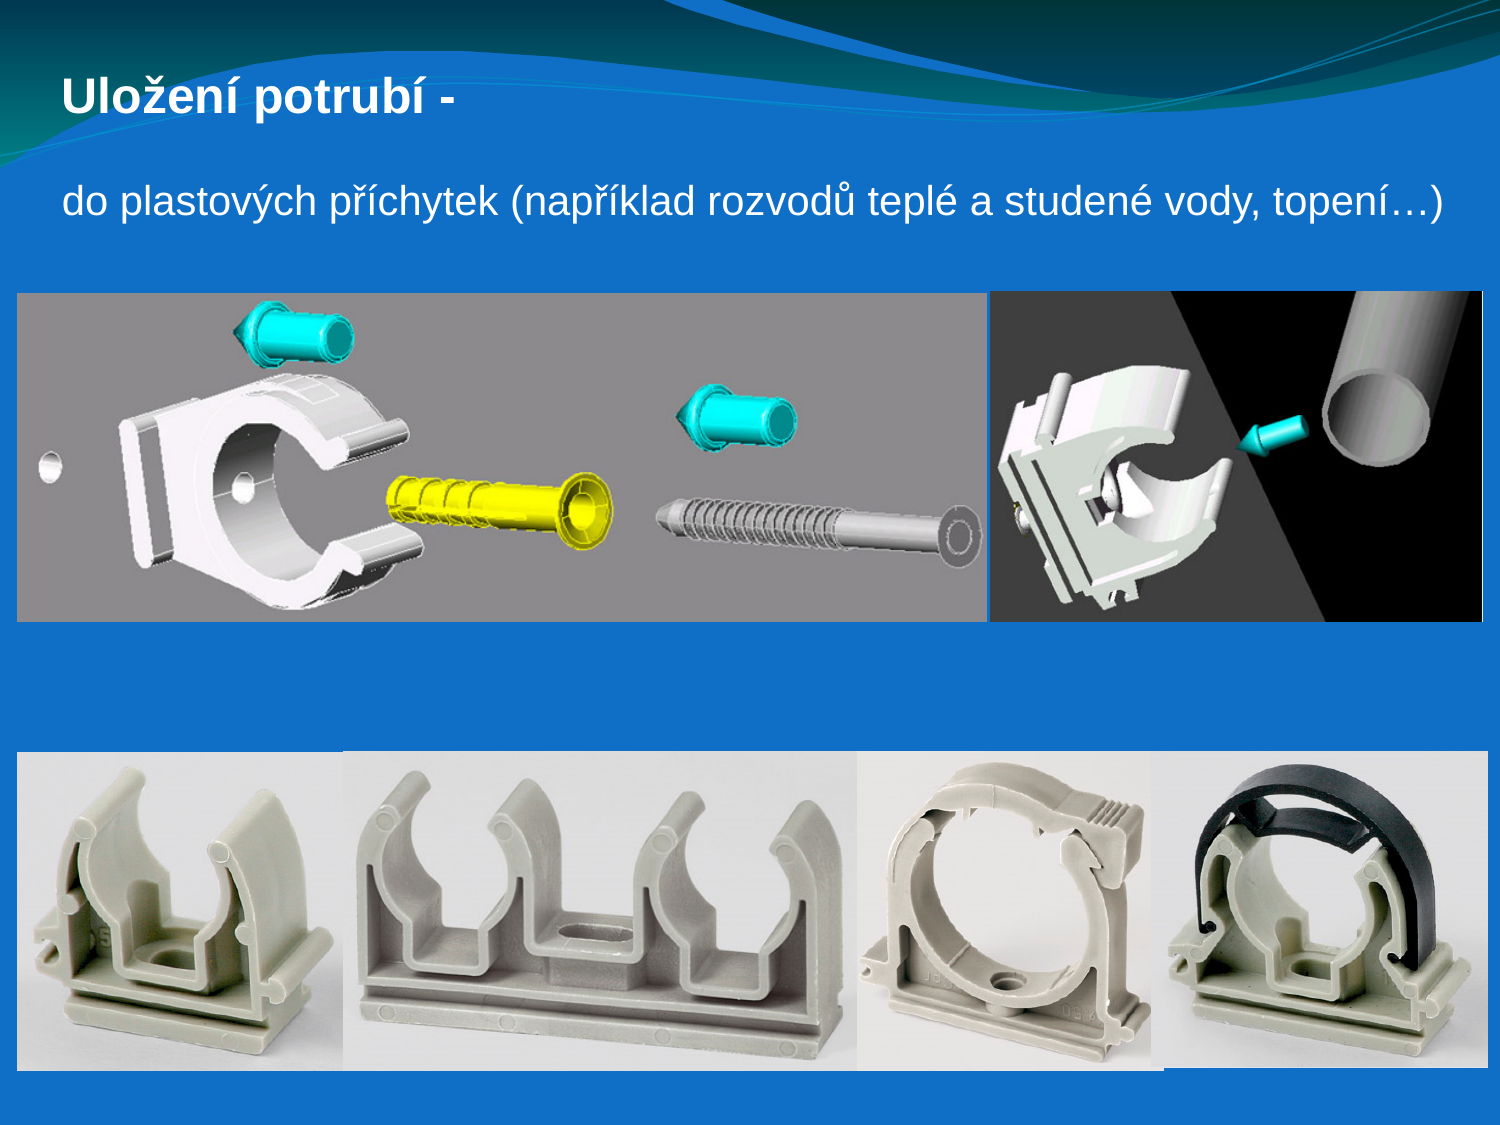

Uložení potrubí -
do plastových příchytek (například rozvodů teplé a studené vody, topení…)